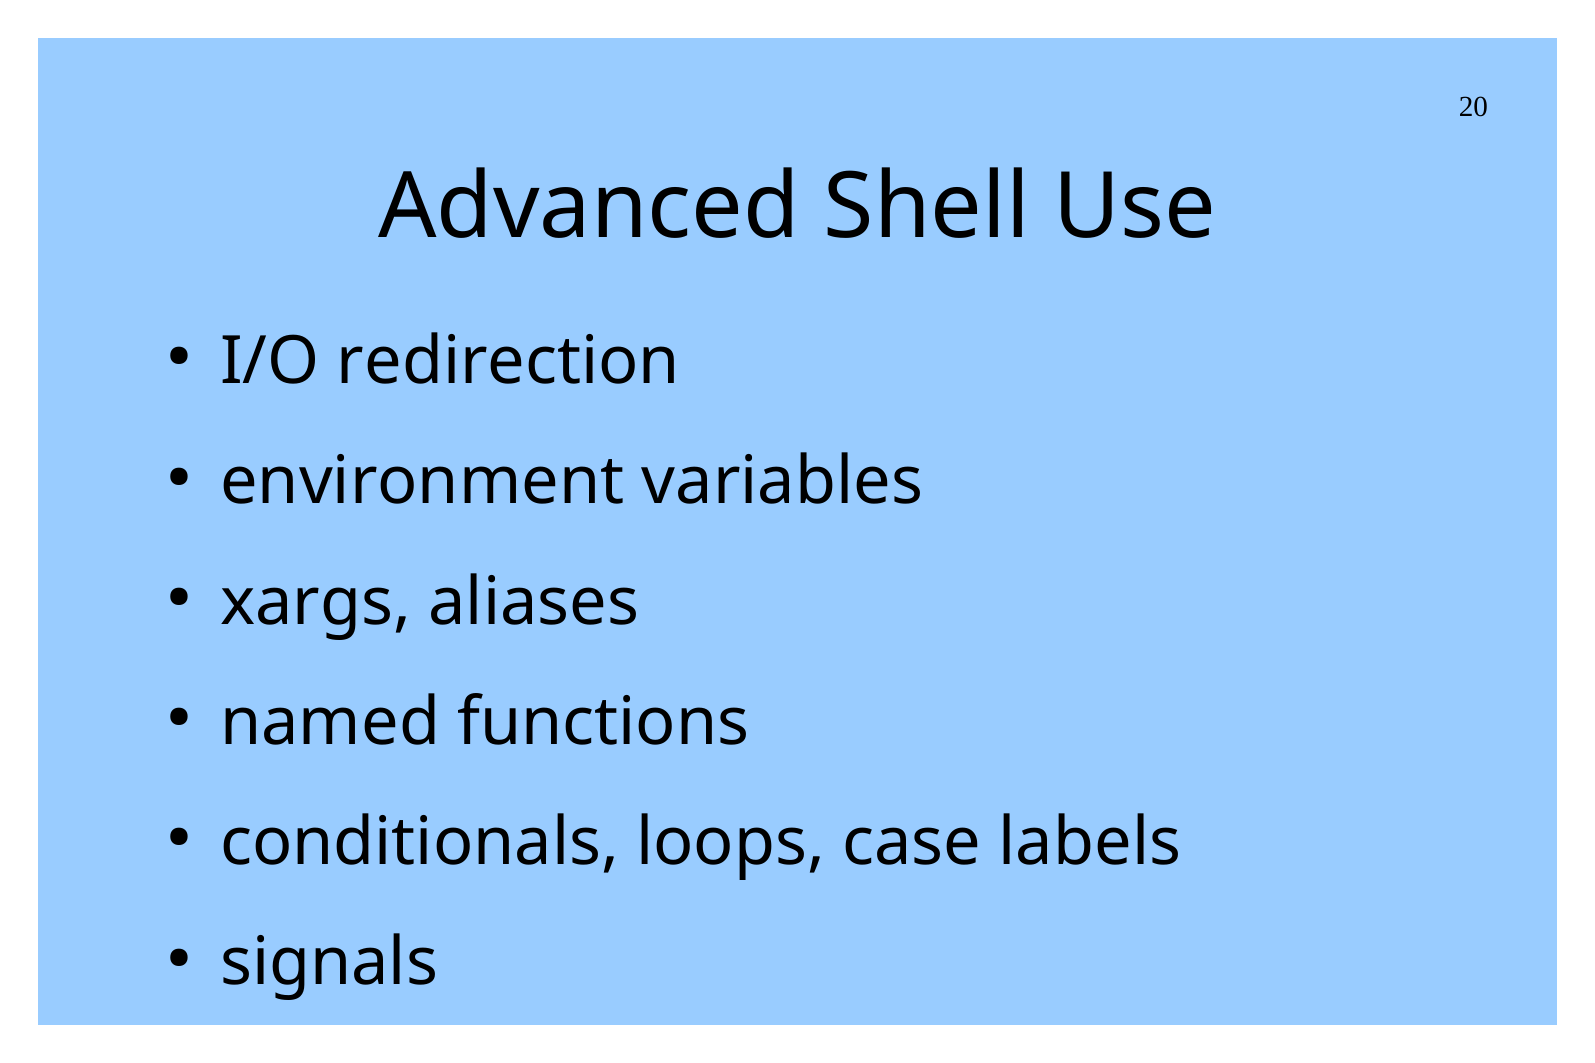

20
# Advanced Shell Use
I/O redirection
environment variables
xargs, aliases
named functions
conditionals, loops, case labels
signals